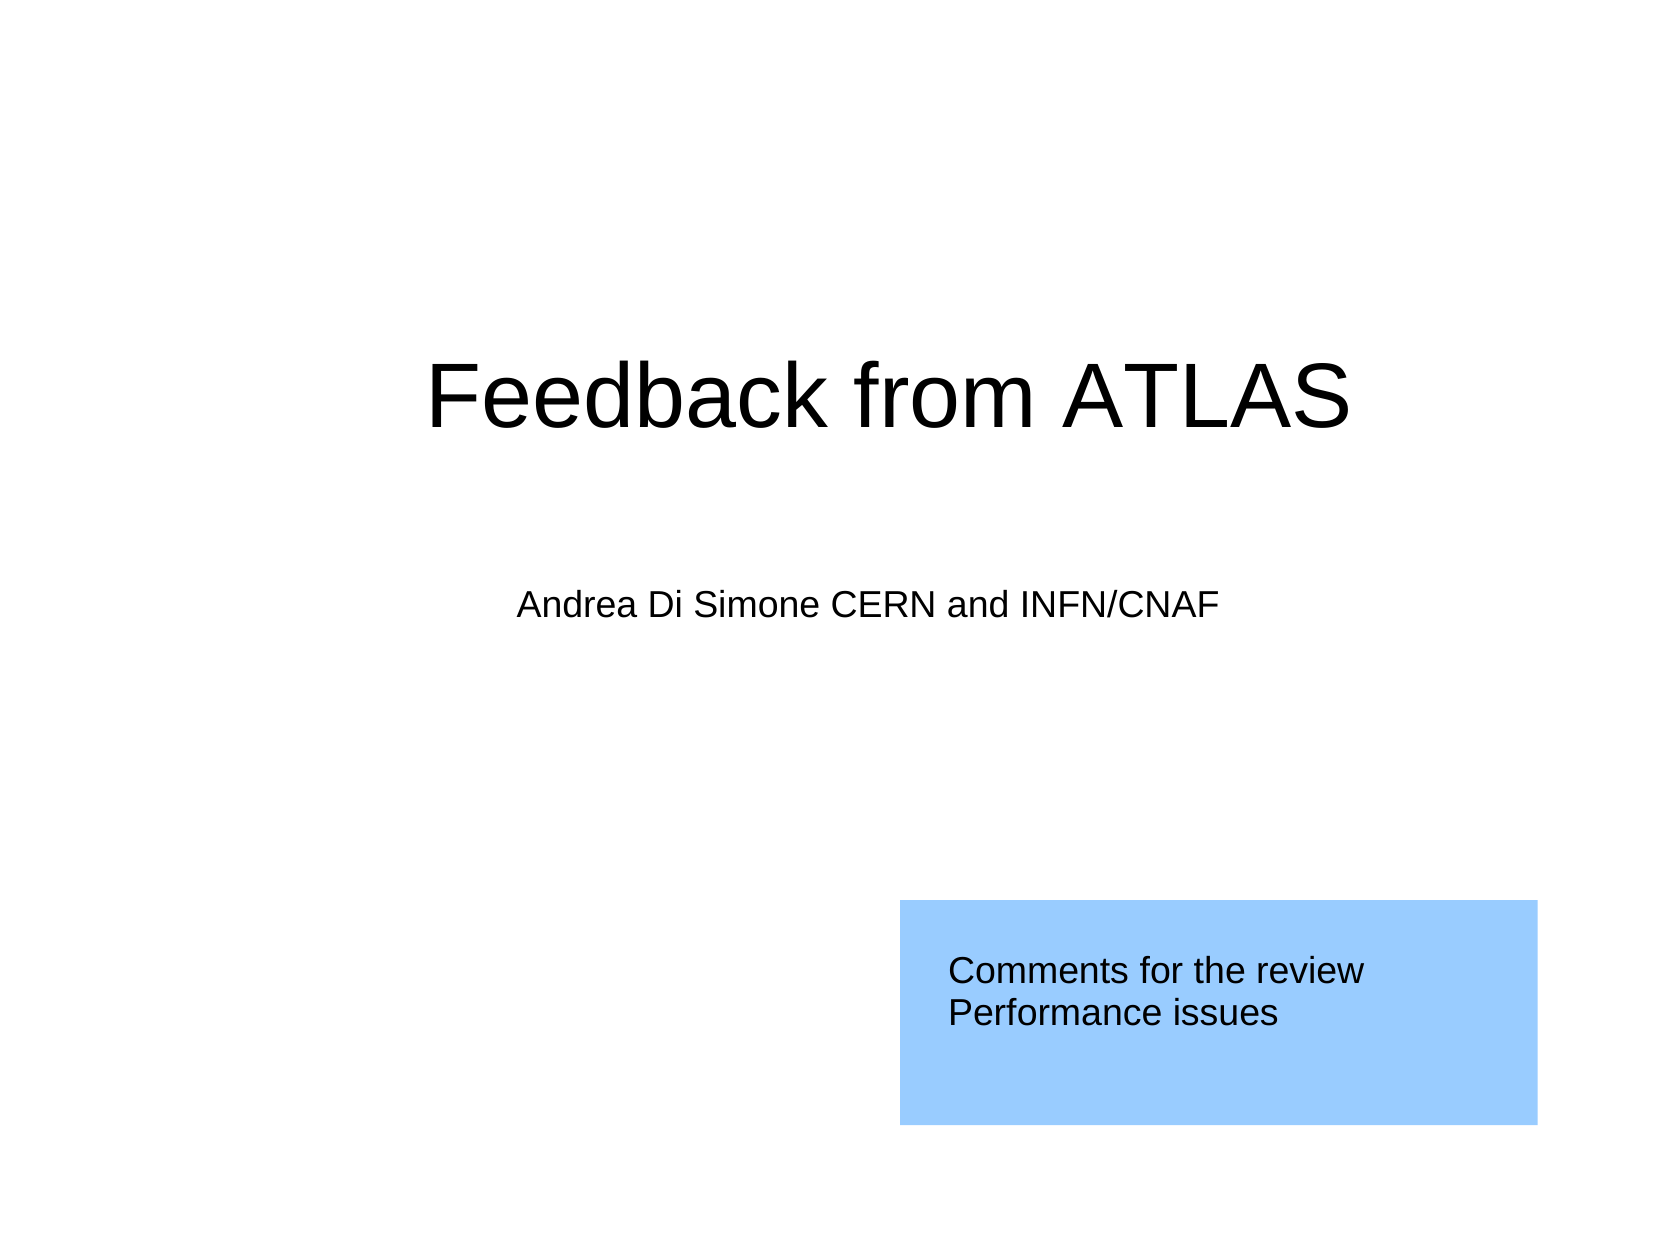

Feedback from ATLAS
Andrea Di Simone CERN and INFN/CNAF
Comments for the review
Performance issues